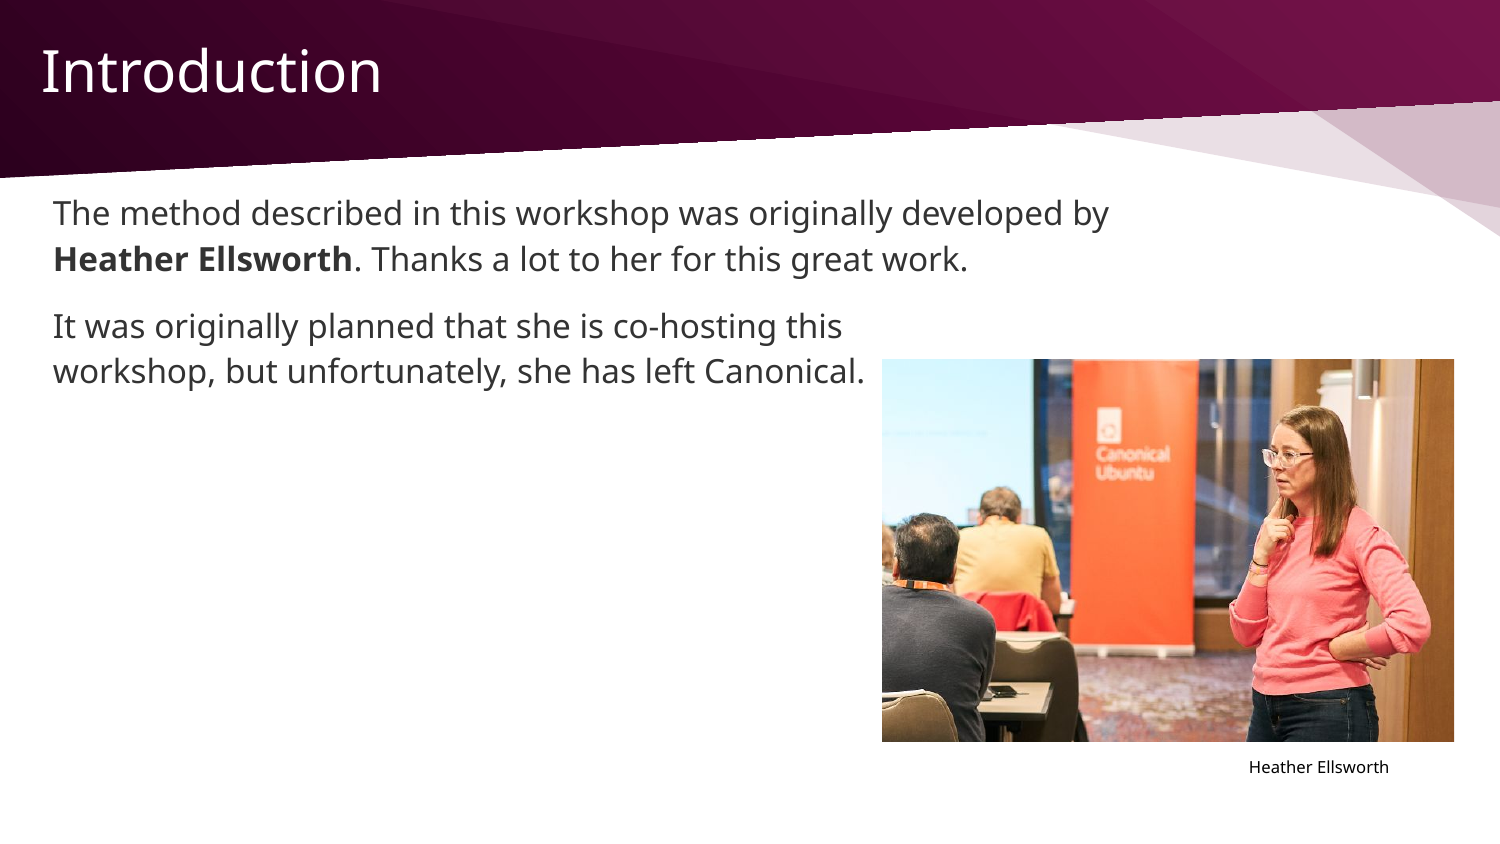

# Introduction
The method described in this workshop was originally developed by
Heather Ellsworth. Thanks a lot to her for this great work.
It was originally planned that she is co-hosting this
workshop, but unfortunately, she has left Canonical.
Heather Ellsworth